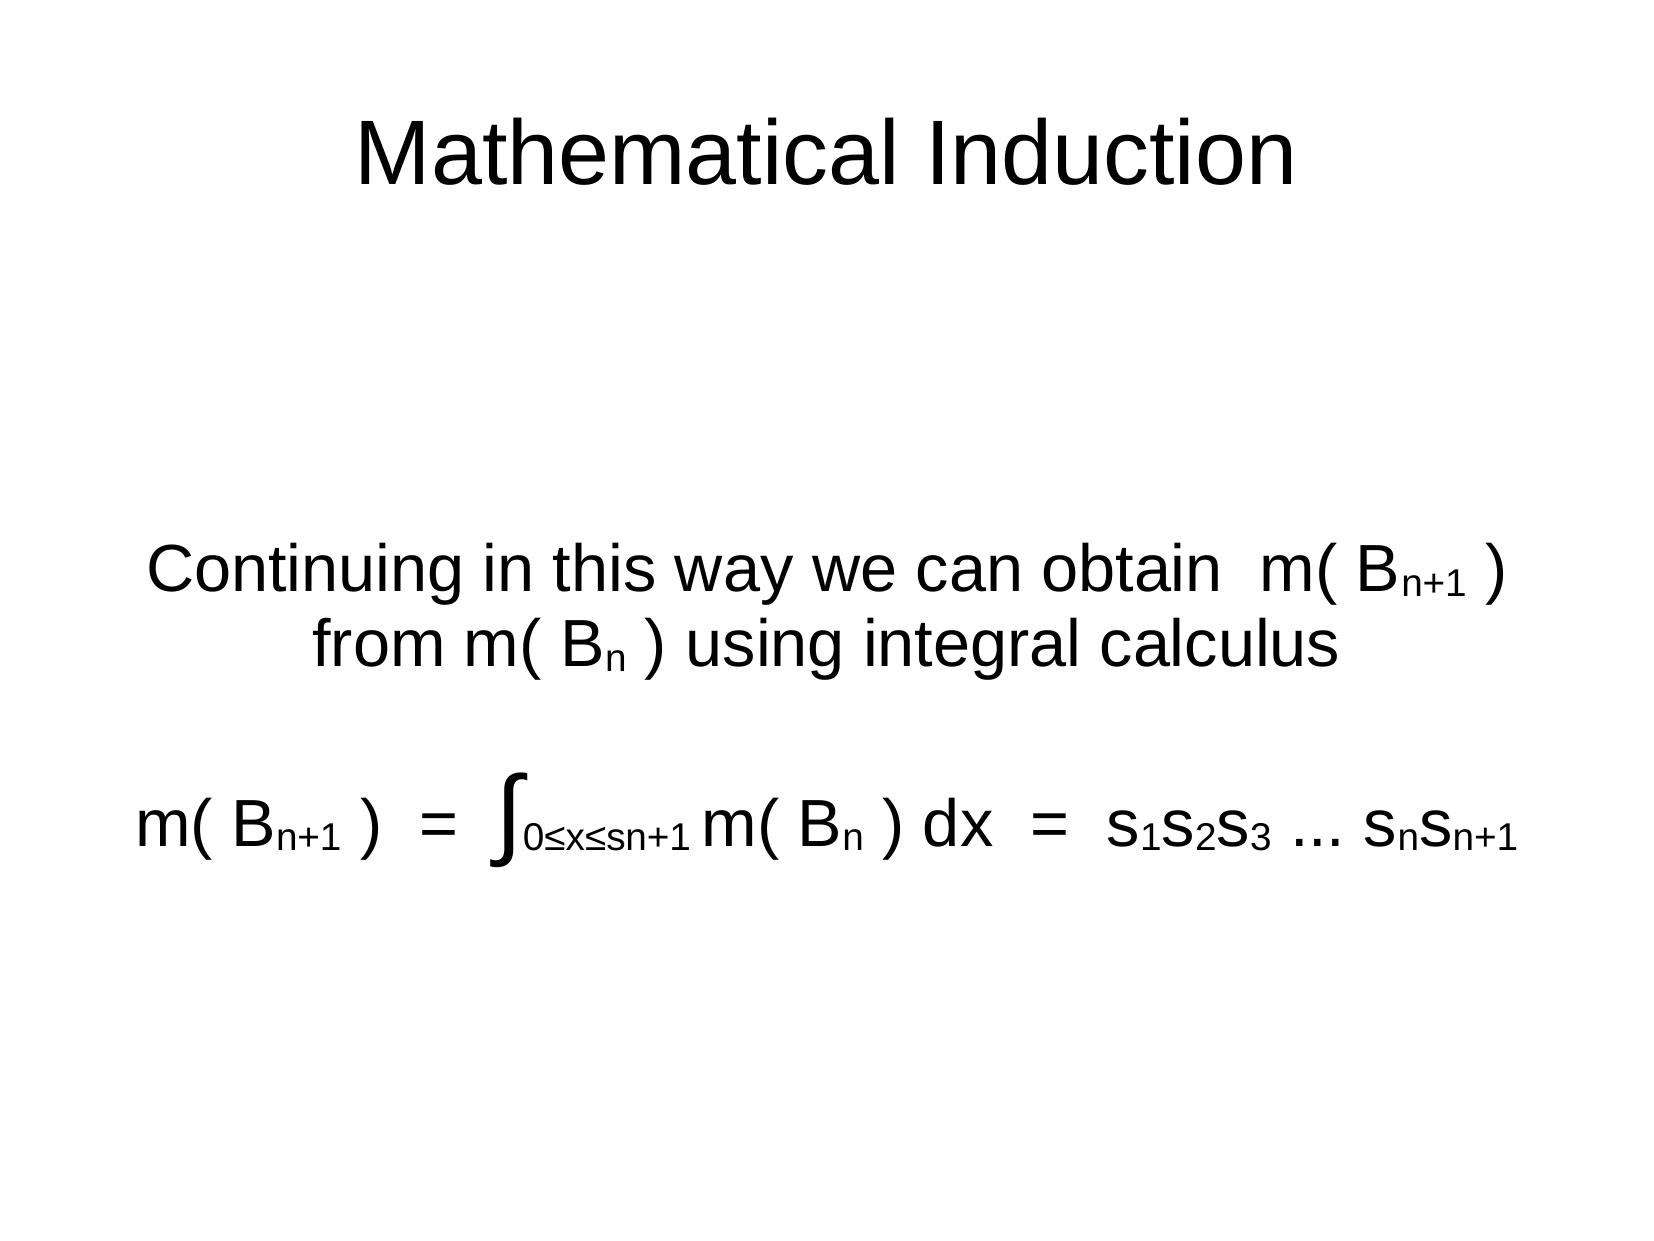

# Mathematical Induction
Continuing in this way we can obtain m( Bn+1 ) from m( Bn ) using integral calculus
m( Bn+1 ) = ∫0≤x≤sn+1 m( Bn ) dx = s1s2s3 ... snsn+1